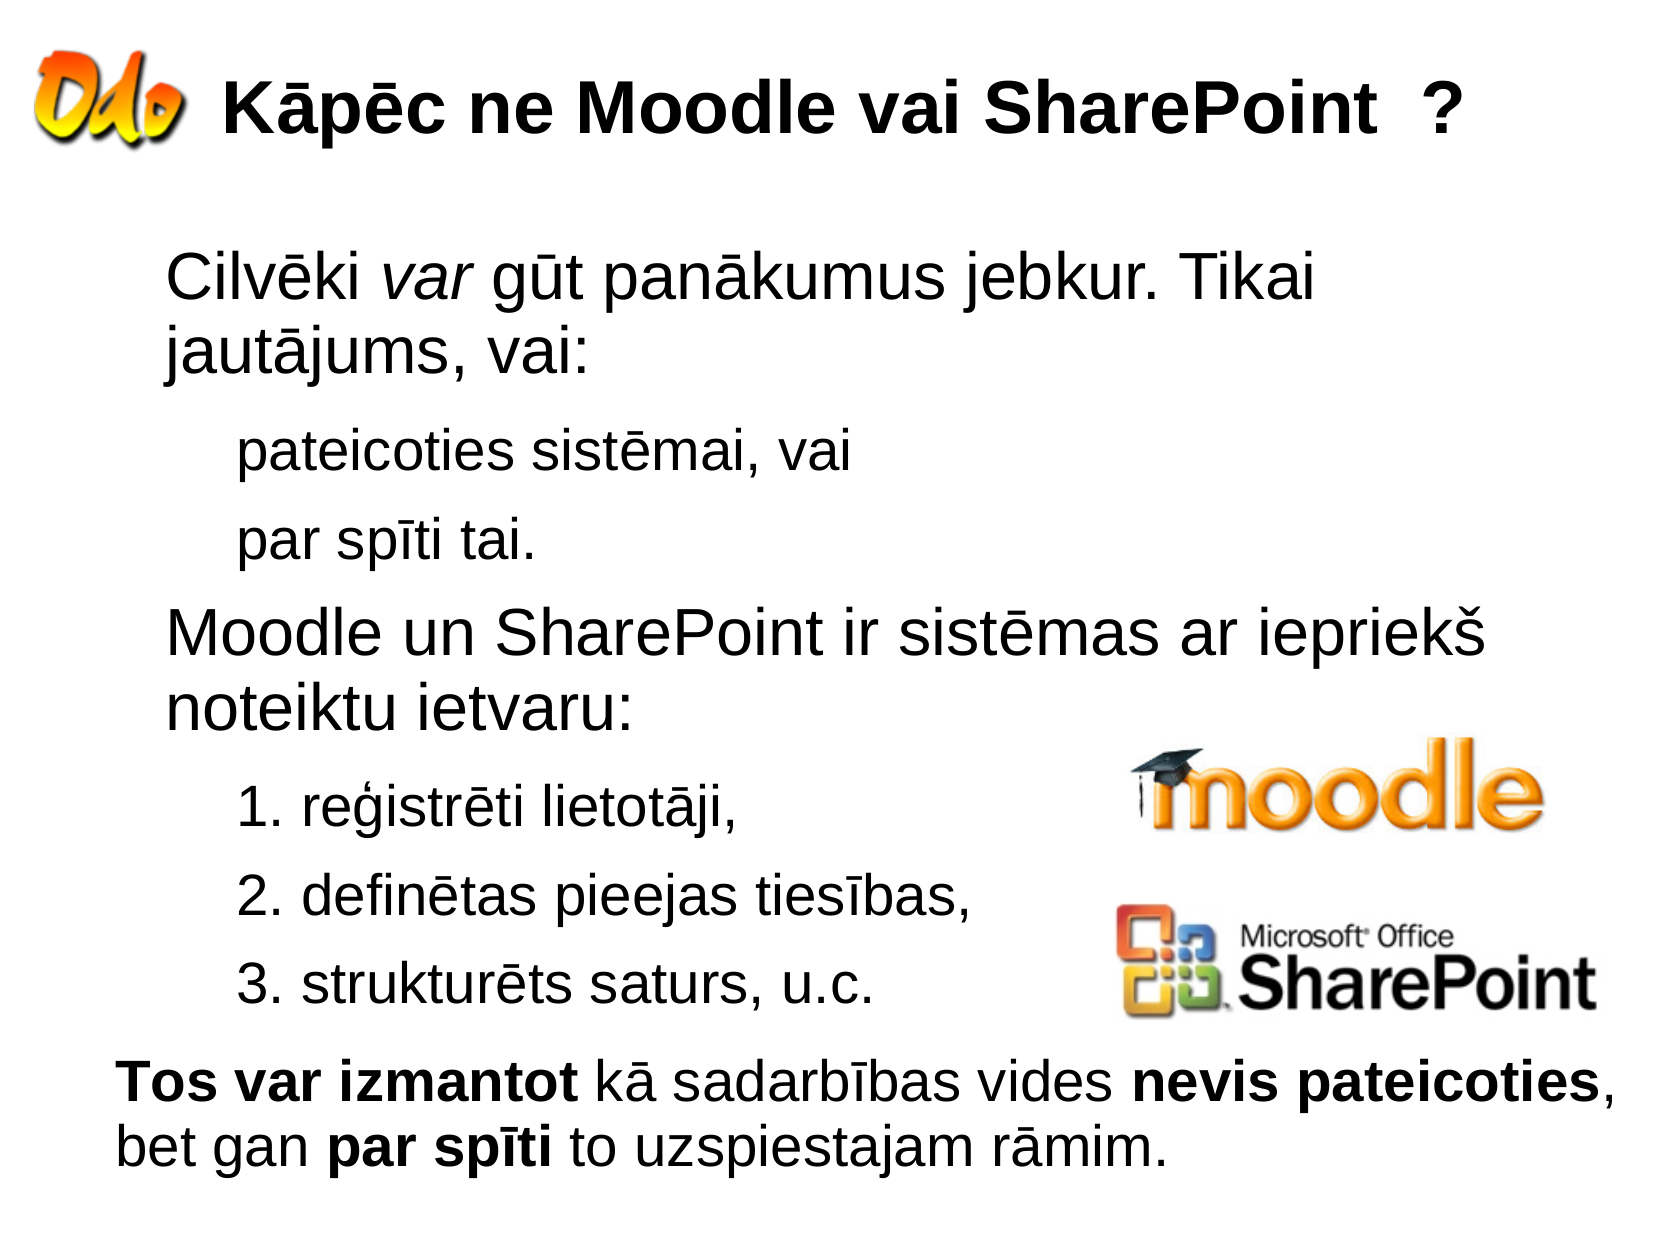

# Kāpēc ne Moodle vai SharePoint ?
Cilvēki var gūt panākumus jebkur. Tikai jautājums, vai:
pateicoties sistēmai, vai
par spīti tai.
Moodle un SharePoint ir sistēmas ar iepriekš noteiktu ietvaru:
1. reģistrēti lietotāji,
2. definētas pieejas tiesības,
3. strukturēts saturs, u.c.
Tos var izmantot kā sadarbības vides nevis pateicoties,
bet gan par spīti to uzspiestajam rāmim.